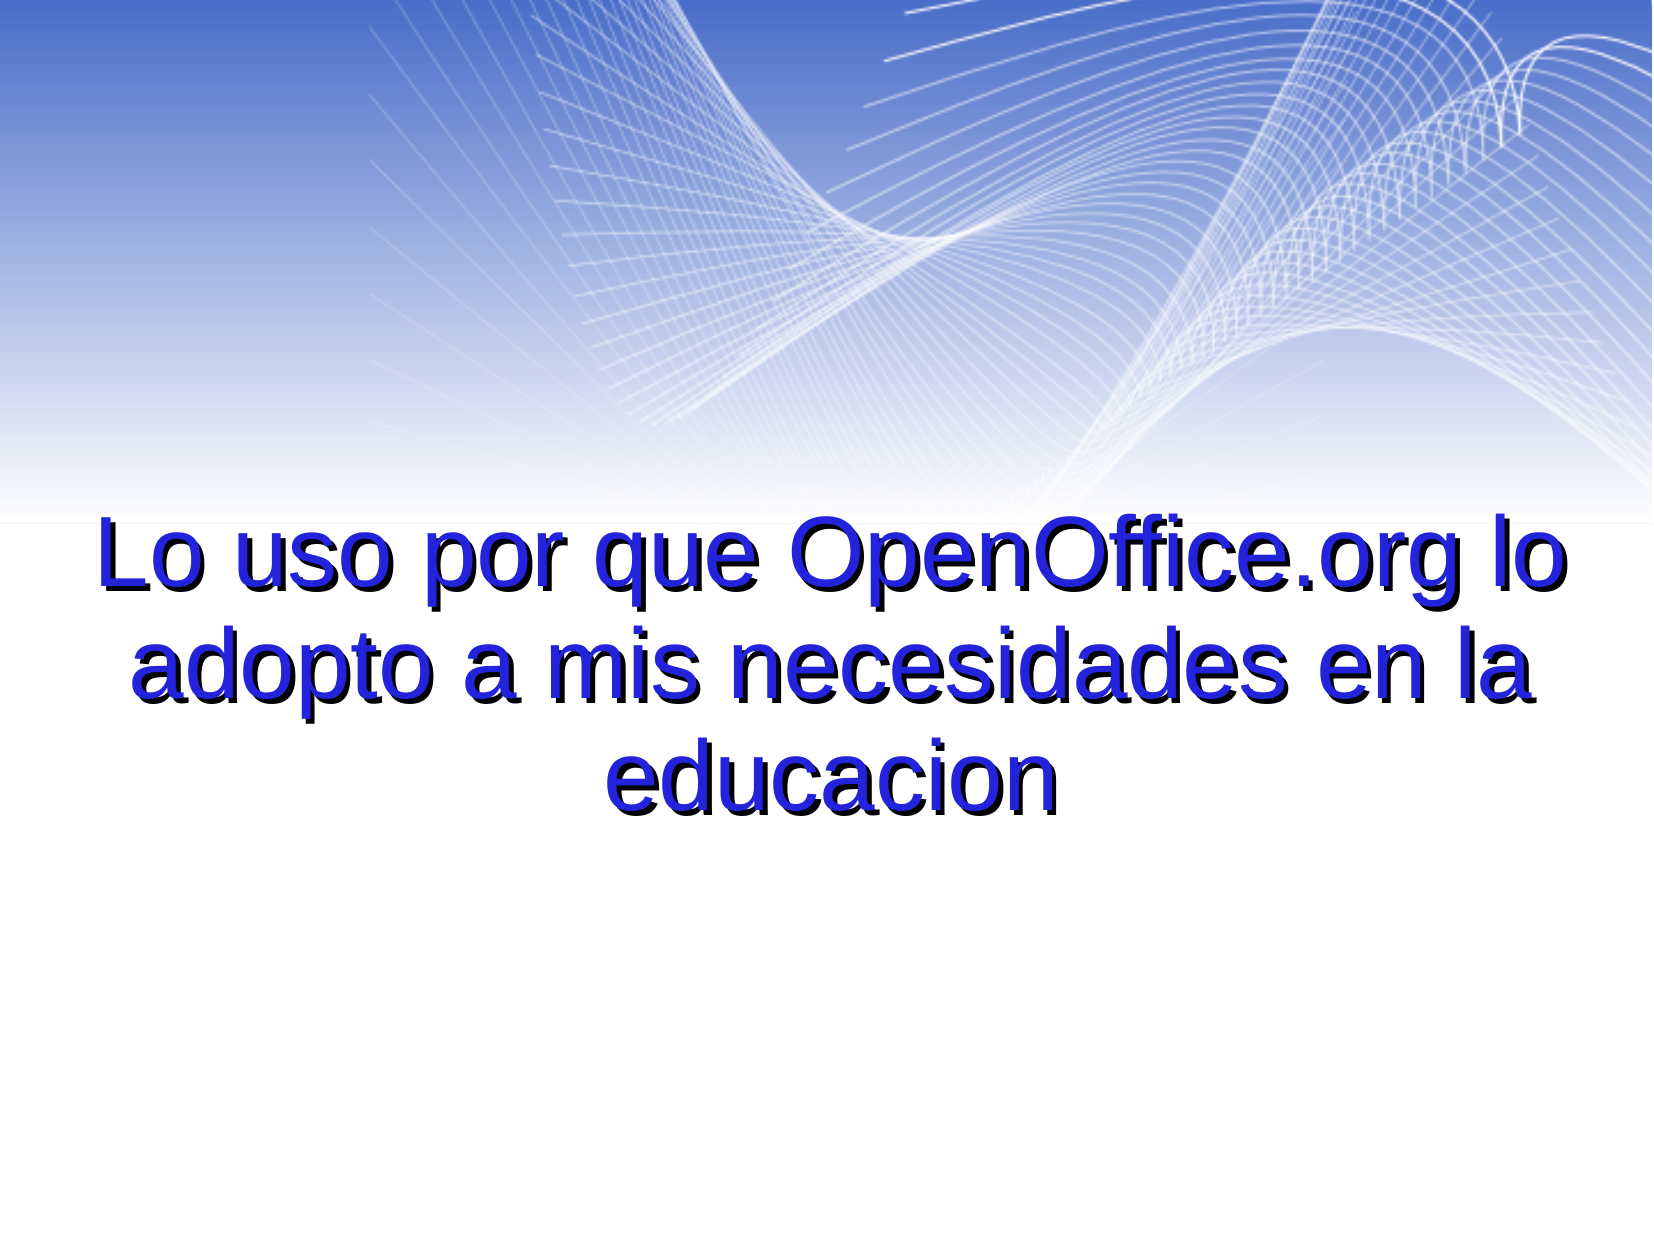

# Lo uso por que OpenOffice.org lo adopto a mis necesidades en la educacion